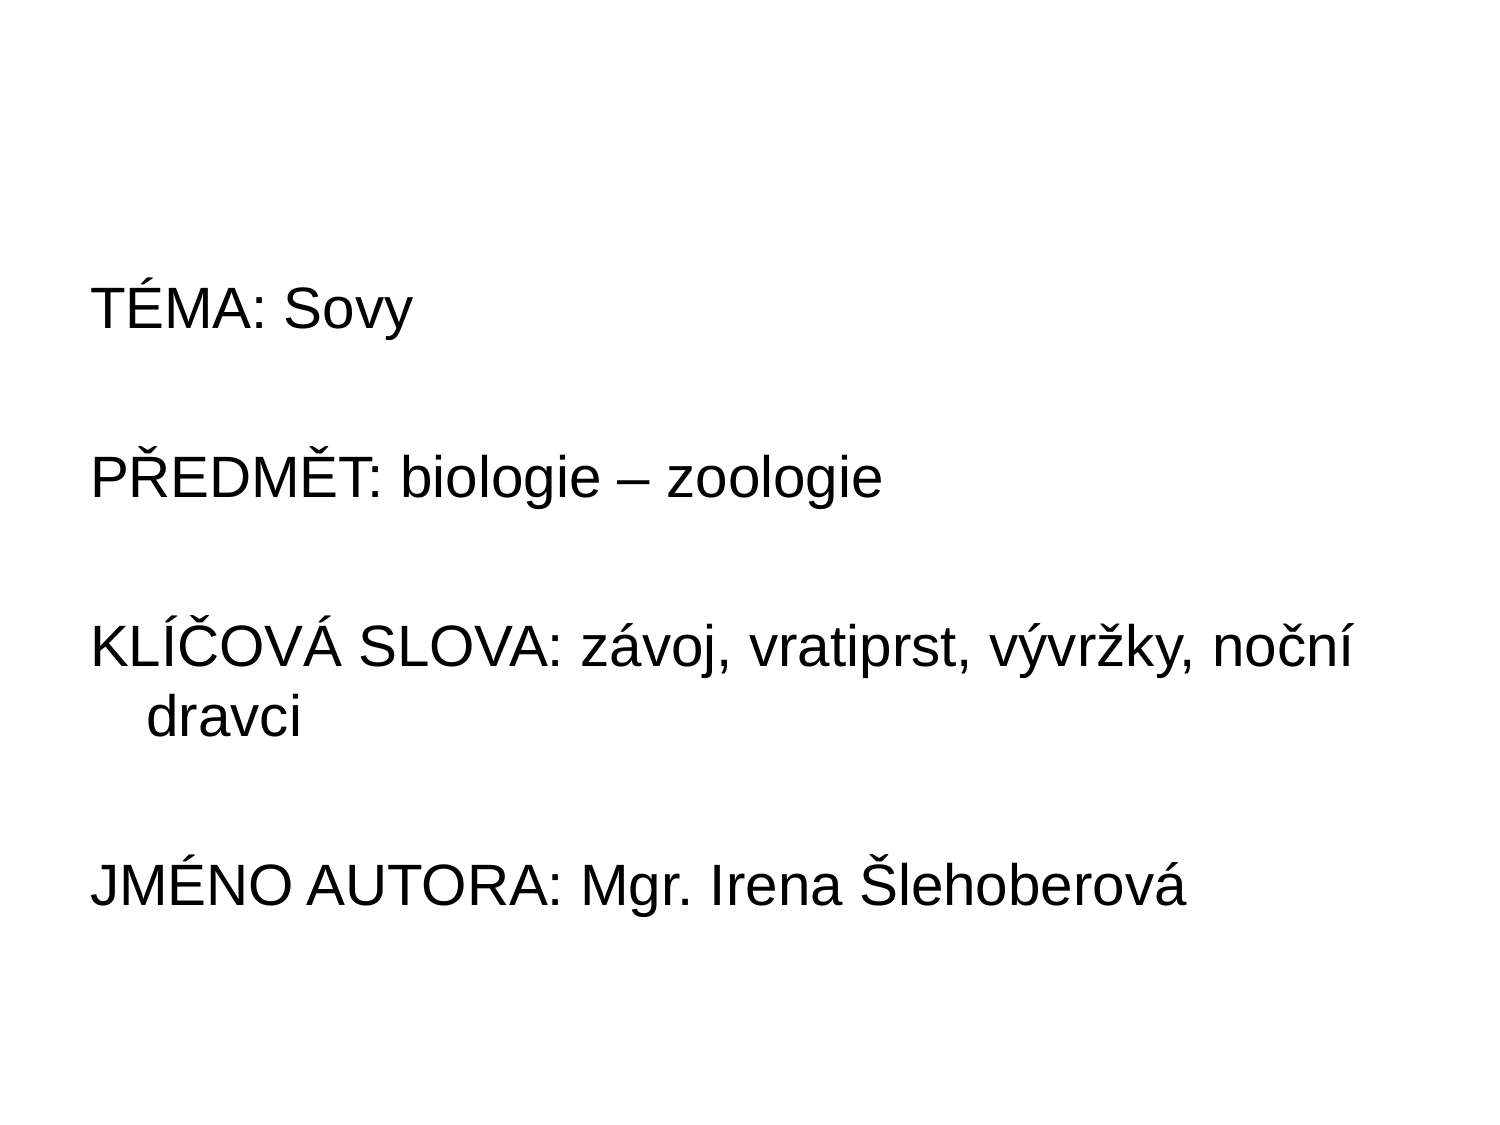

# TÉMA: Sovy
PŘEDMĚT: biologie – zoologie
KLÍČOVÁ SLOVA: závoj, vratiprst, vývržky, noční dravci
JMÉNO AUTORA: Mgr. Irena Šlehoberová